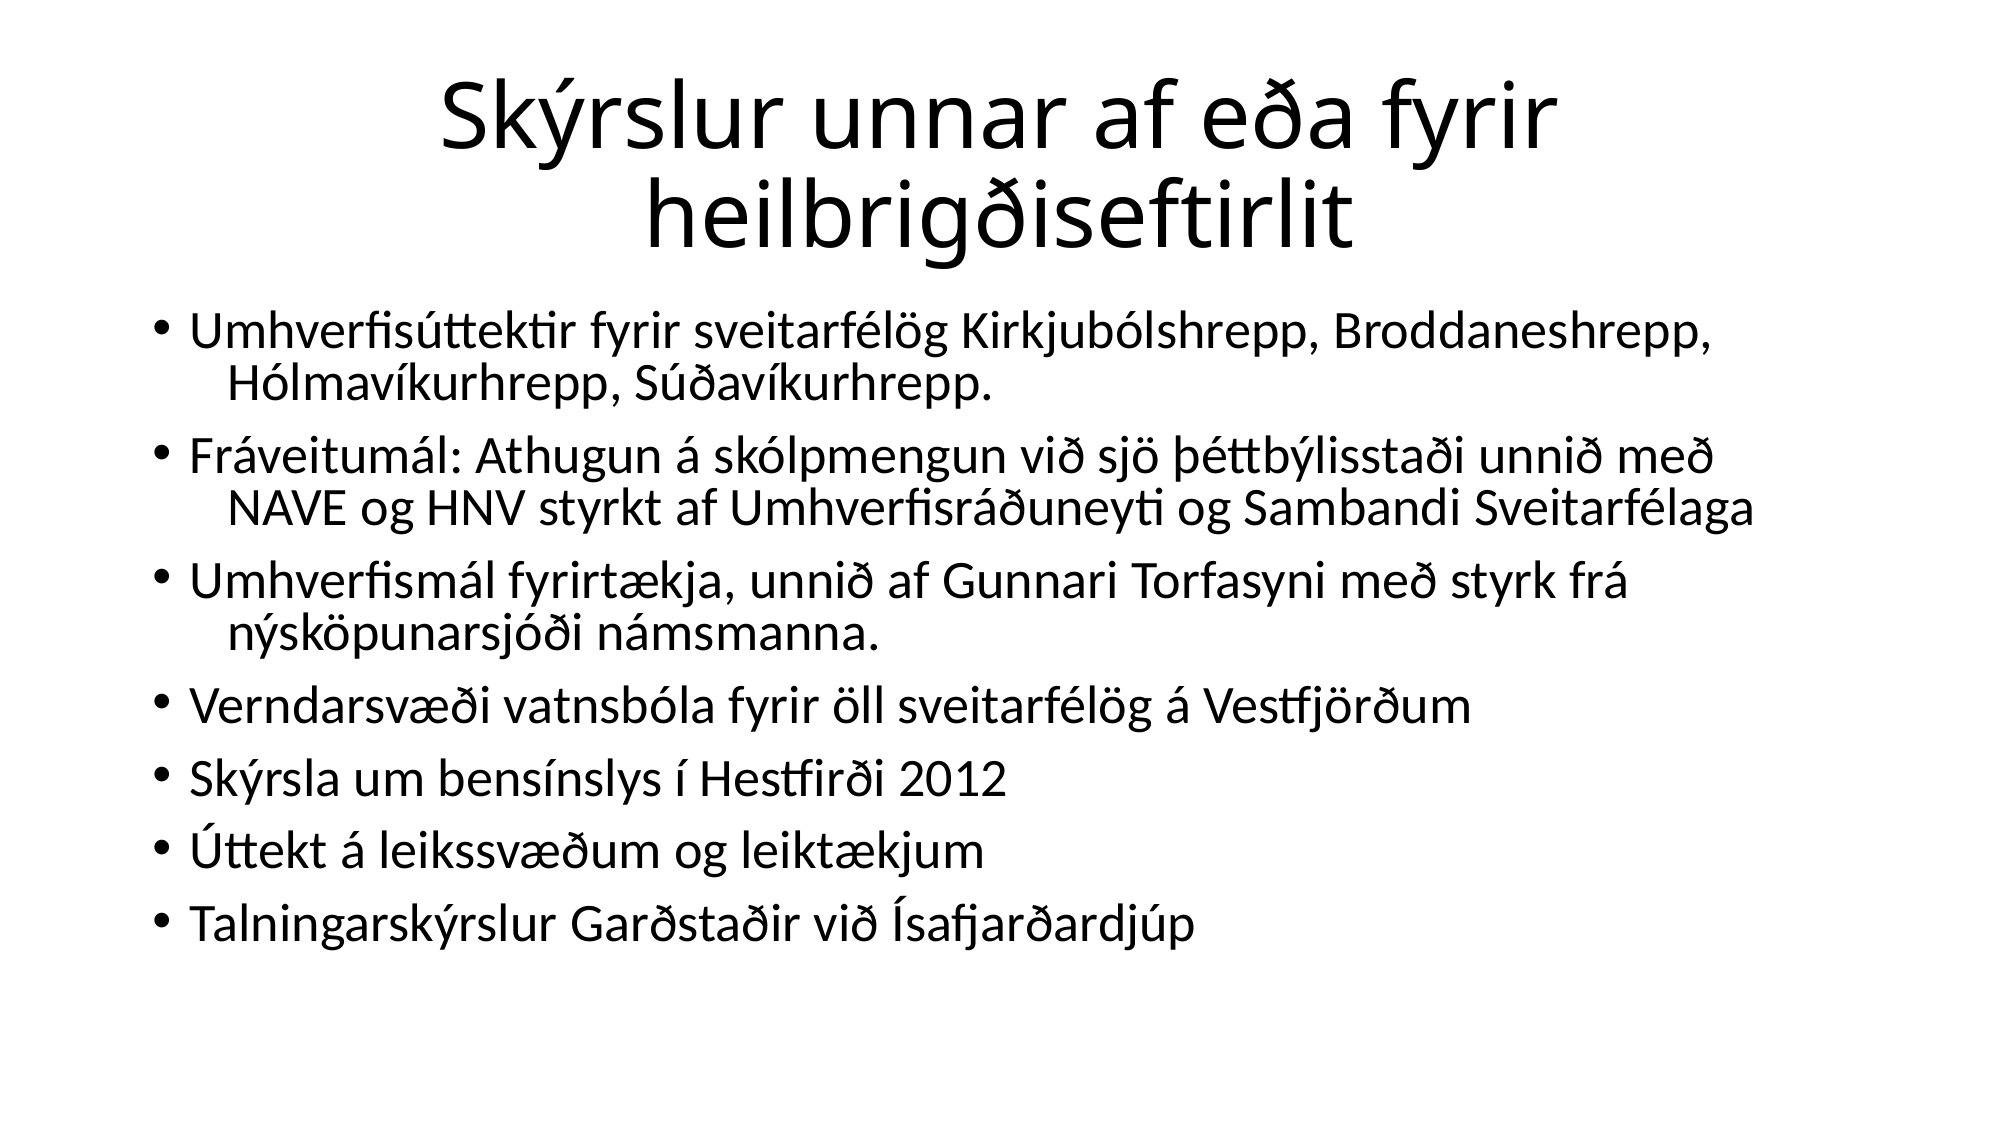

# Skýrslur unnar af eða fyrir heilbrigðiseftirlit
Umhverfisúttektir fyrir sveitarfélög Kirkjubólshrepp, Broddaneshrepp, Hólmavíkurhrepp, Súðavíkurhrepp.
Fráveitumál: Athugun á skólpmengun við sjö þéttbýlisstaði unnið með NAVE og HNV styrkt af Umhverfisráðuneyti og Sambandi Sveitarfélaga
Umhverfismál fyrirtækja, unnið af Gunnari Torfasyni með styrk frá nýsköpunarsjóði námsmanna.
Verndarsvæði vatnsbóla fyrir öll sveitarfélög á Vestfjörðum
Skýrsla um bensínslys í Hestfirði 2012
Úttekt á leikssvæðum og leiktækjum
Talningarskýrslur Garðstaðir við Ísafjarðardjúp